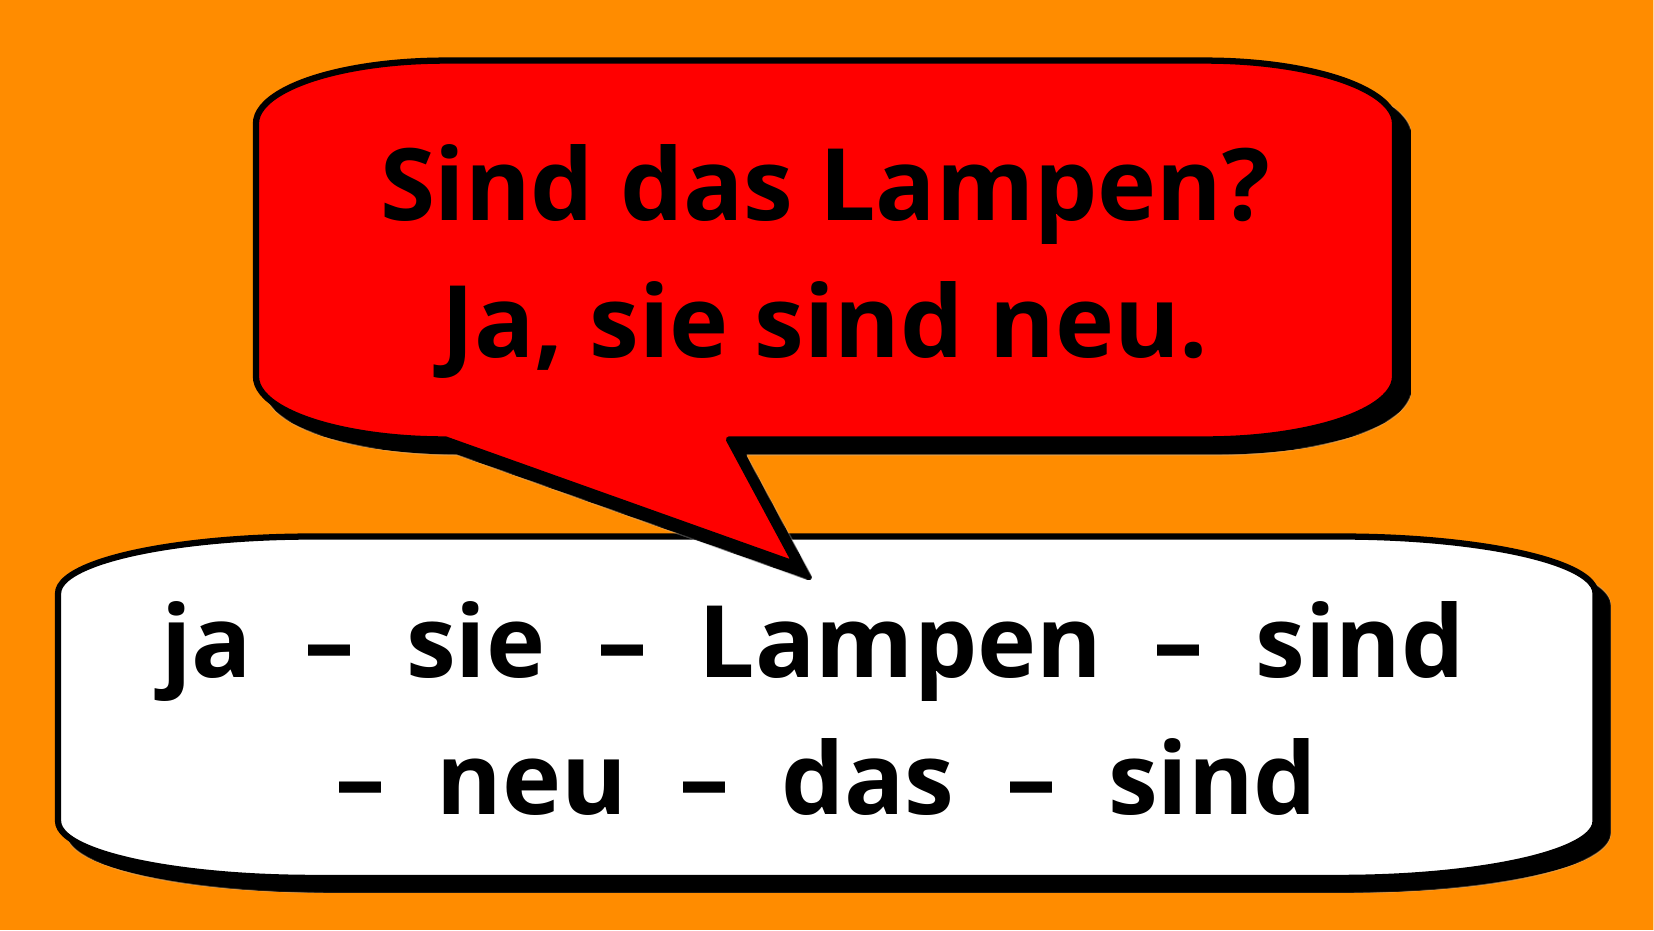

Sind das Lampen?
Ja, sie sind neu.
ja – sie – Lampen – sind – neu – das – sind